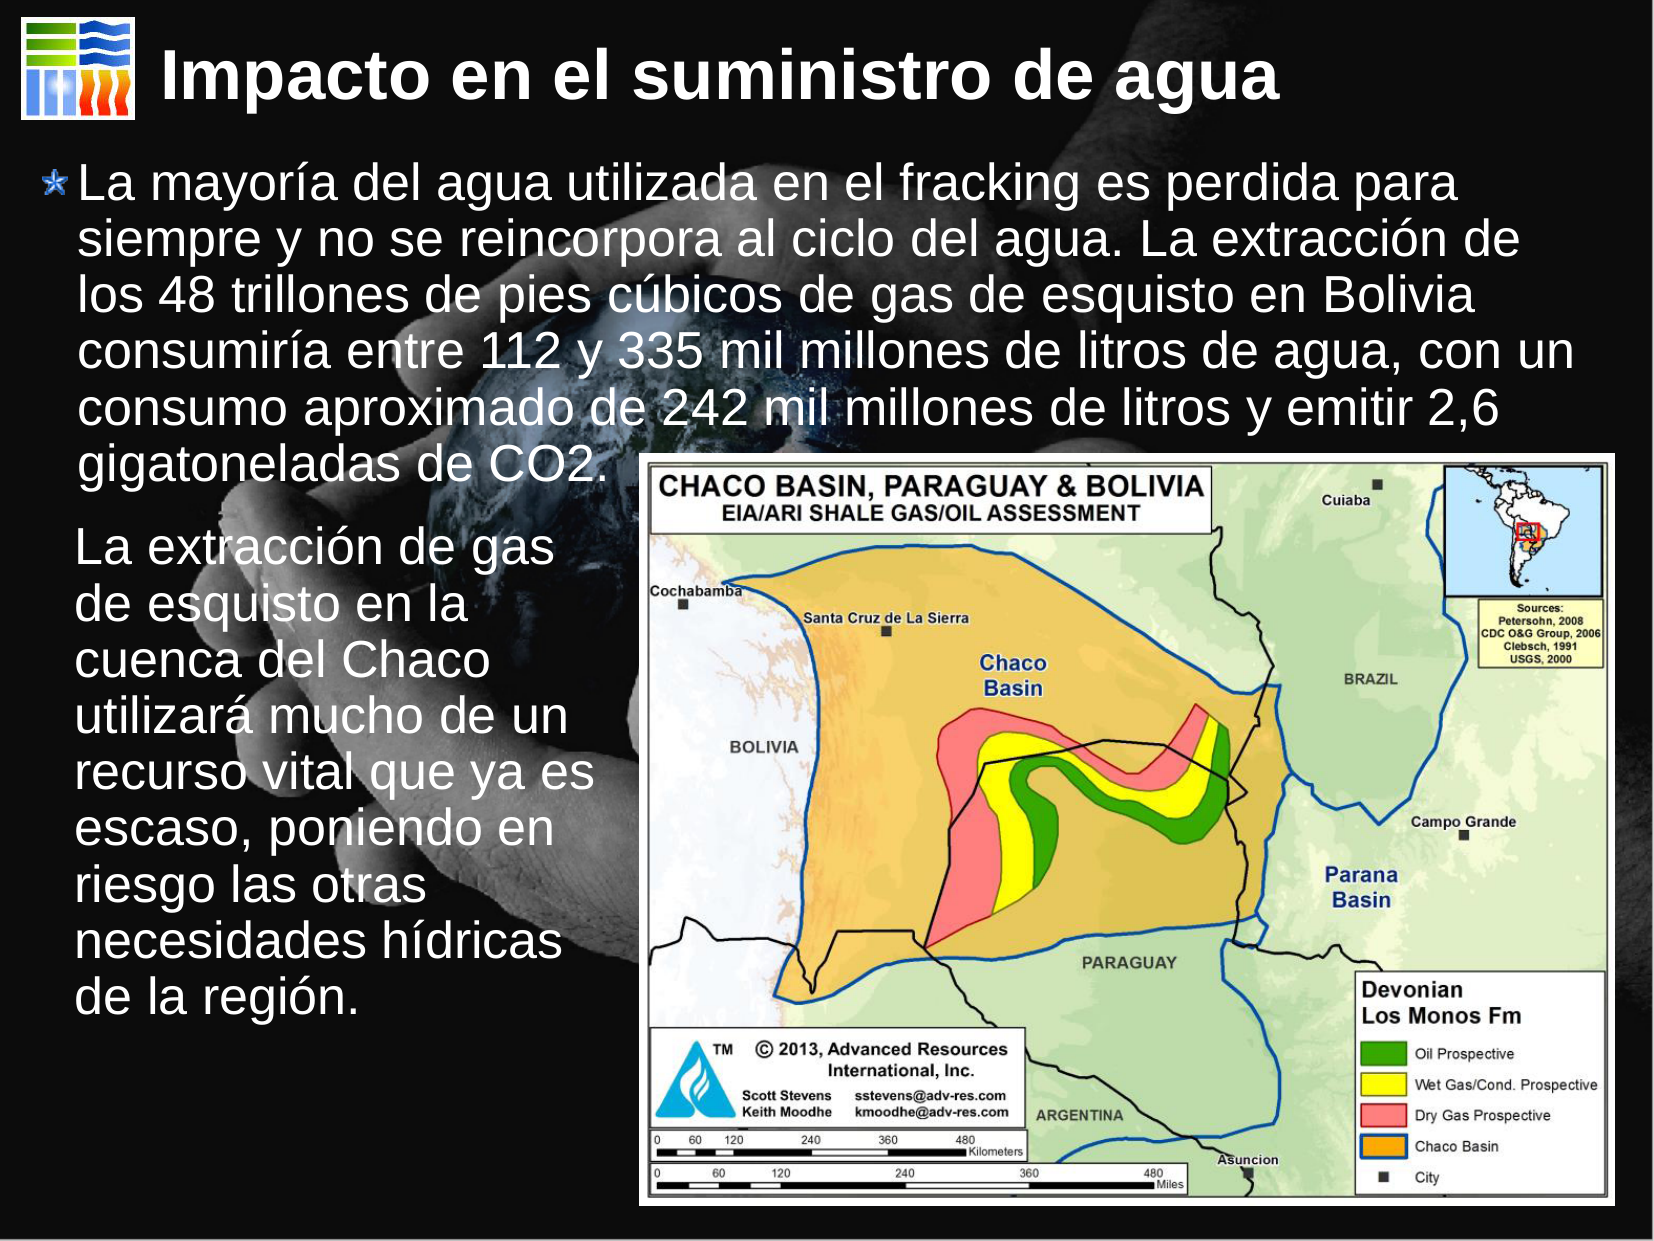

# Impacto en el suministro de agua
La mayoría del agua utilizada en el fracking es perdida para siempre y no se reincorpora al ciclo del agua. La extracción de los 48 trillones de pies cúbicos de gas de esquisto en Bolivia consumiría entre 112 y 335 mil millones de litros de agua, con un consumo aproximado de 242 mil millones de litros y emitir 2,6 gigatoneladas de CO2.
La extracción de gas de esquisto en la cuenca del Chaco utilizará mucho de un recurso vital que ya es escaso, poniendo en riesgo las otras necesidades hídricas de la región.